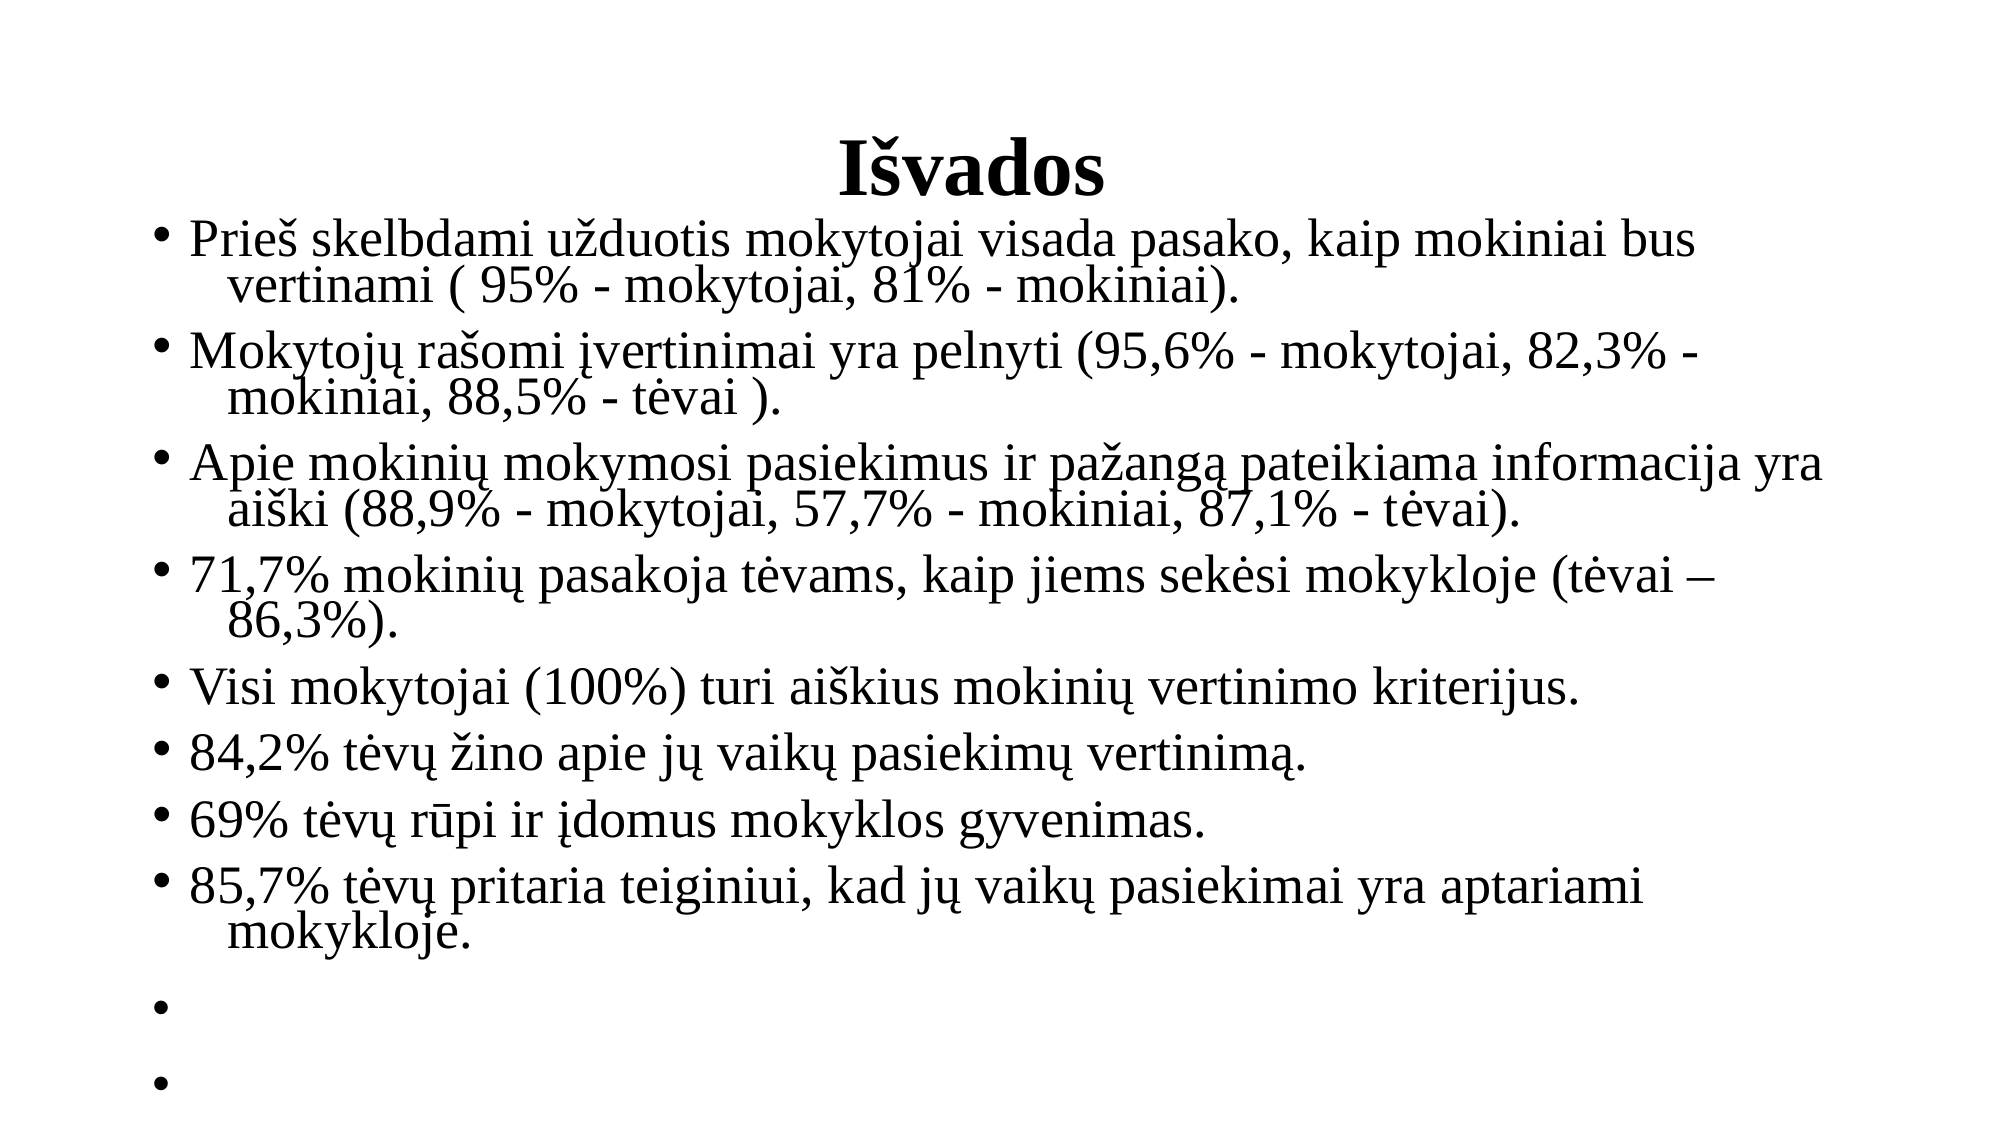

# Išvados
Prieš skelbdami užduotis mokytojai visada pasako, kaip mokiniai bus vertinami ( 95% - mokytojai, 81% - mokiniai).
Mokytojų rašomi įvertinimai yra pelnyti (95,6% - mokytojai, 82,3% - mokiniai, 88,5% - tėvai ).
Apie mokinių mokymosi pasiekimus ir pažangą pateikiama informacija yra aiški (88,9% - mokytojai, 57,7% - mokiniai, 87,1% - tėvai).
71,7% mokinių pasakoja tėvams, kaip jiems sekėsi mokykloje (tėvai – 86,3%).
Visi mokytojai (100%) turi aiškius mokinių vertinimo kriterijus.
84,2% tėvų žino apie jų vaikų pasiekimų vertinimą.
69% tėvų rūpi ir įdomus mokyklos gyvenimas.
85,7% tėvų pritaria teiginiui, kad jų vaikų pasiekimai yra aptariami mokykloje.